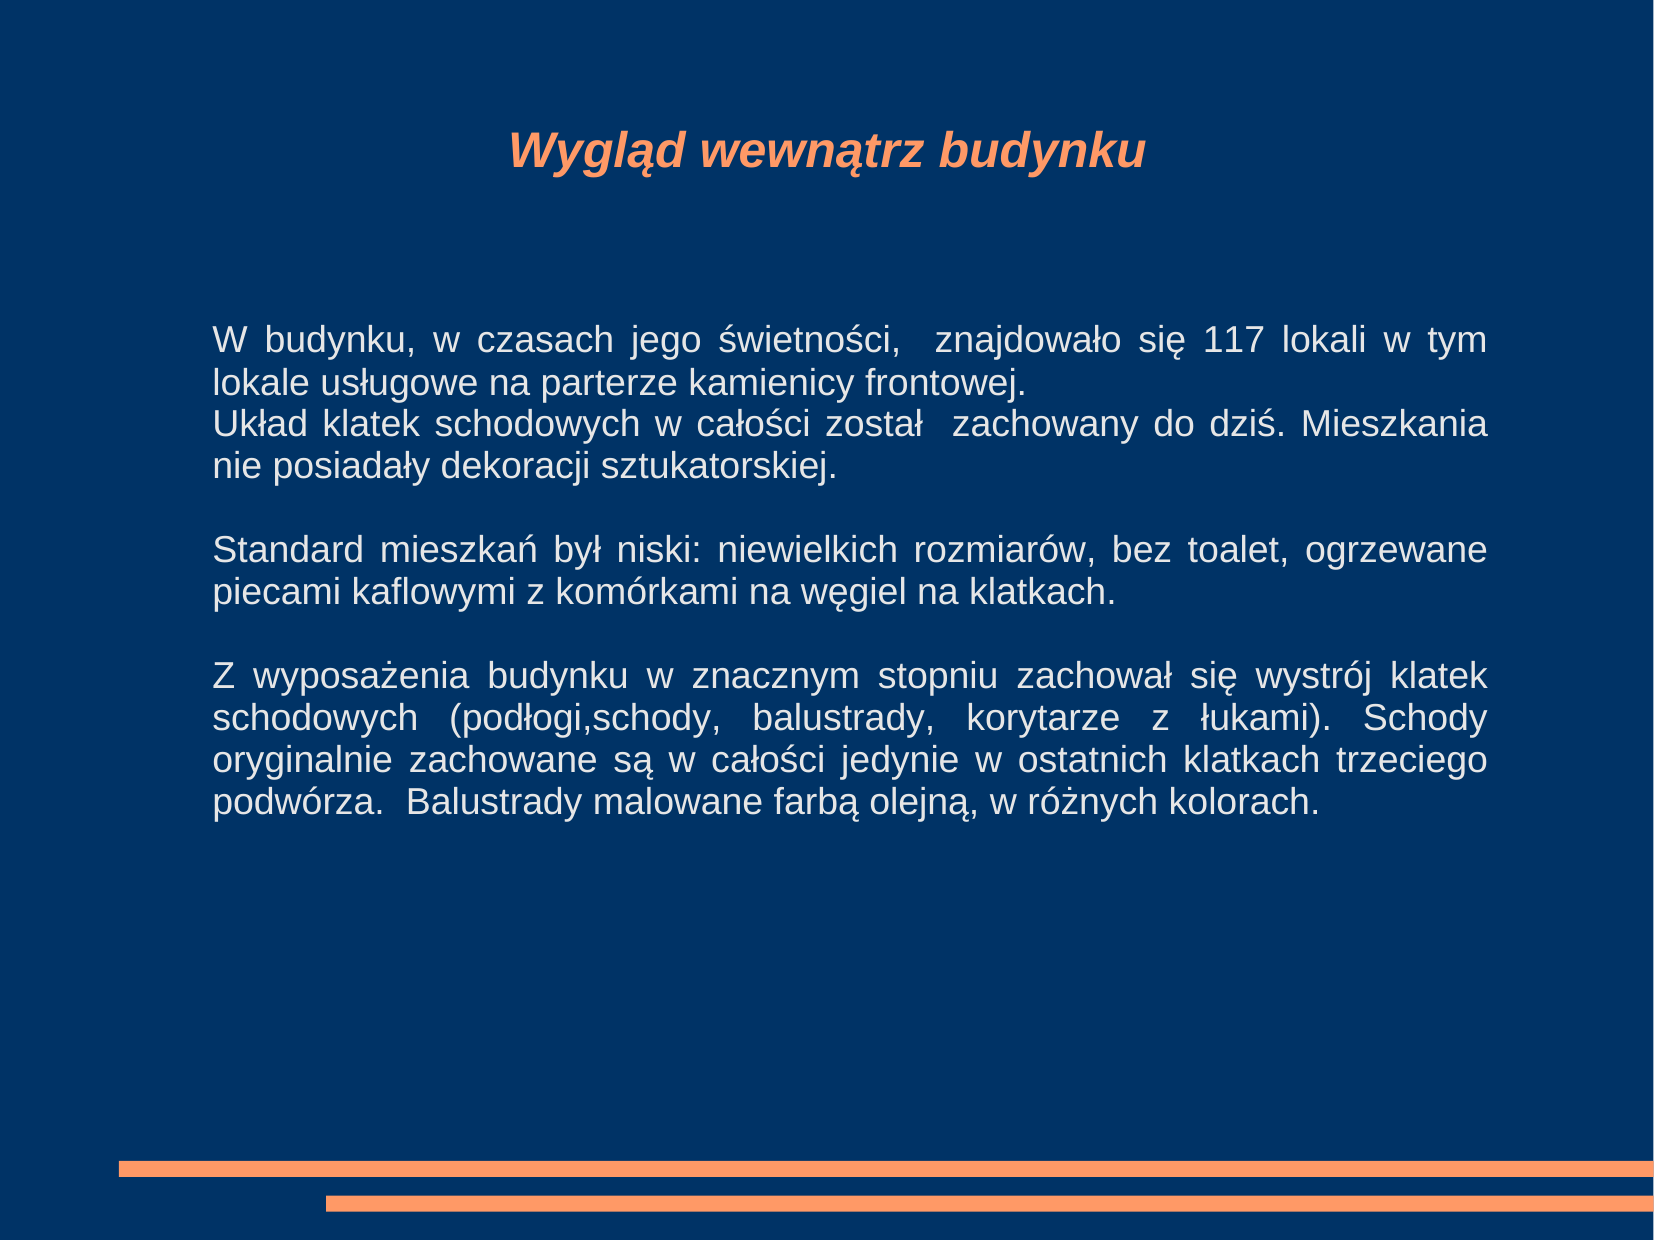

# Wygląd wewnątrz budynku
W budynku, w czasach jego świetności, znajdowało się 117 lokali w tym lokale usługowe na parterze kamienicy frontowej.
Układ klatek schodowych w całości został zachowany do dziś. Mieszkania nie posiadały dekoracji sztukatorskiej.
Standard mieszkań był niski: niewielkich rozmiarów, bez toalet, ogrzewane piecami kaflowymi z komórkami na węgiel na klatkach.
Z wyposażenia budynku w znacznym stopniu zachował się wystrój klatek schodowych (podłogi,schody, balustrady, korytarze z łukami). Schody oryginalnie zachowane są w całości jedynie w ostatnich klatkach trzeciego podwórza. Balustrady malowane farbą olejną, w różnych kolorach.